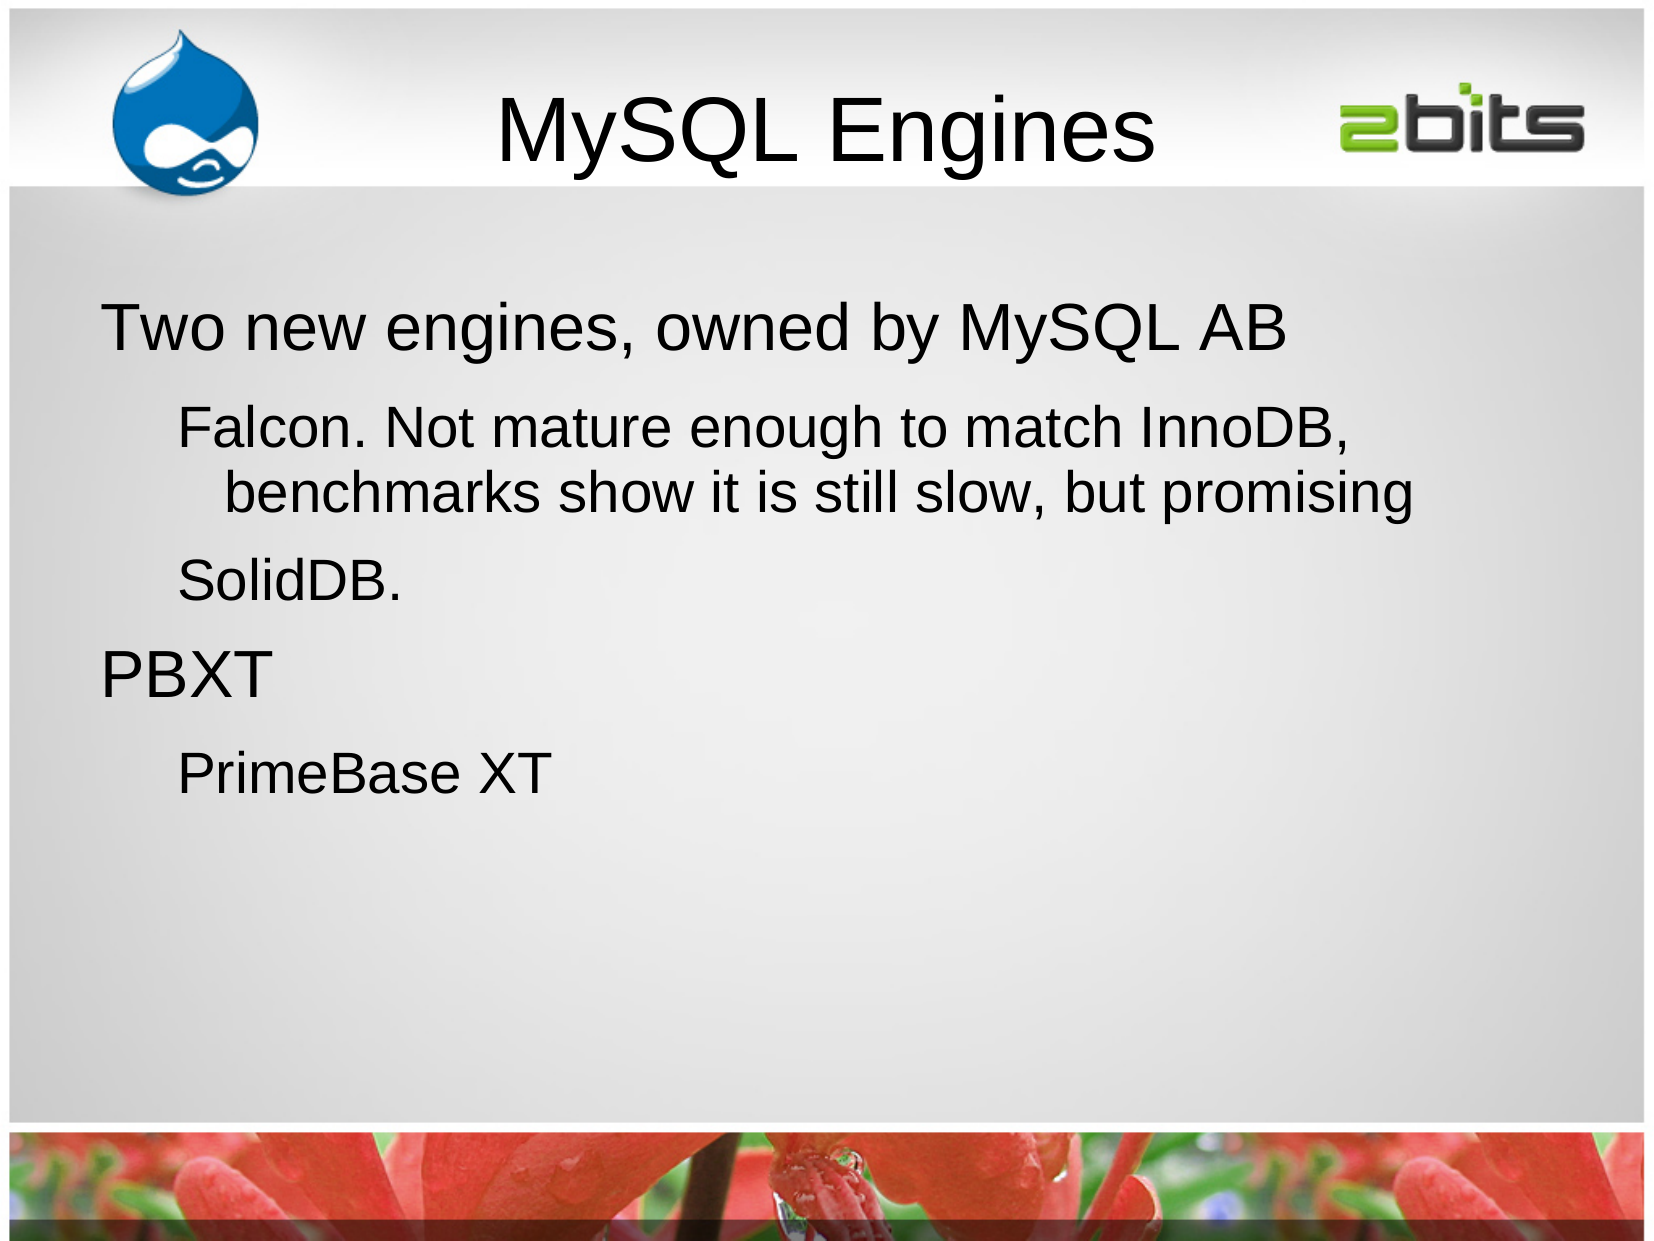

# MySQL Engines
Two new engines, owned by MySQL AB
Falcon. Not mature enough to match InnoDB, benchmarks show it is still slow, but promising
SolidDB.
PBXT
PrimeBase XT